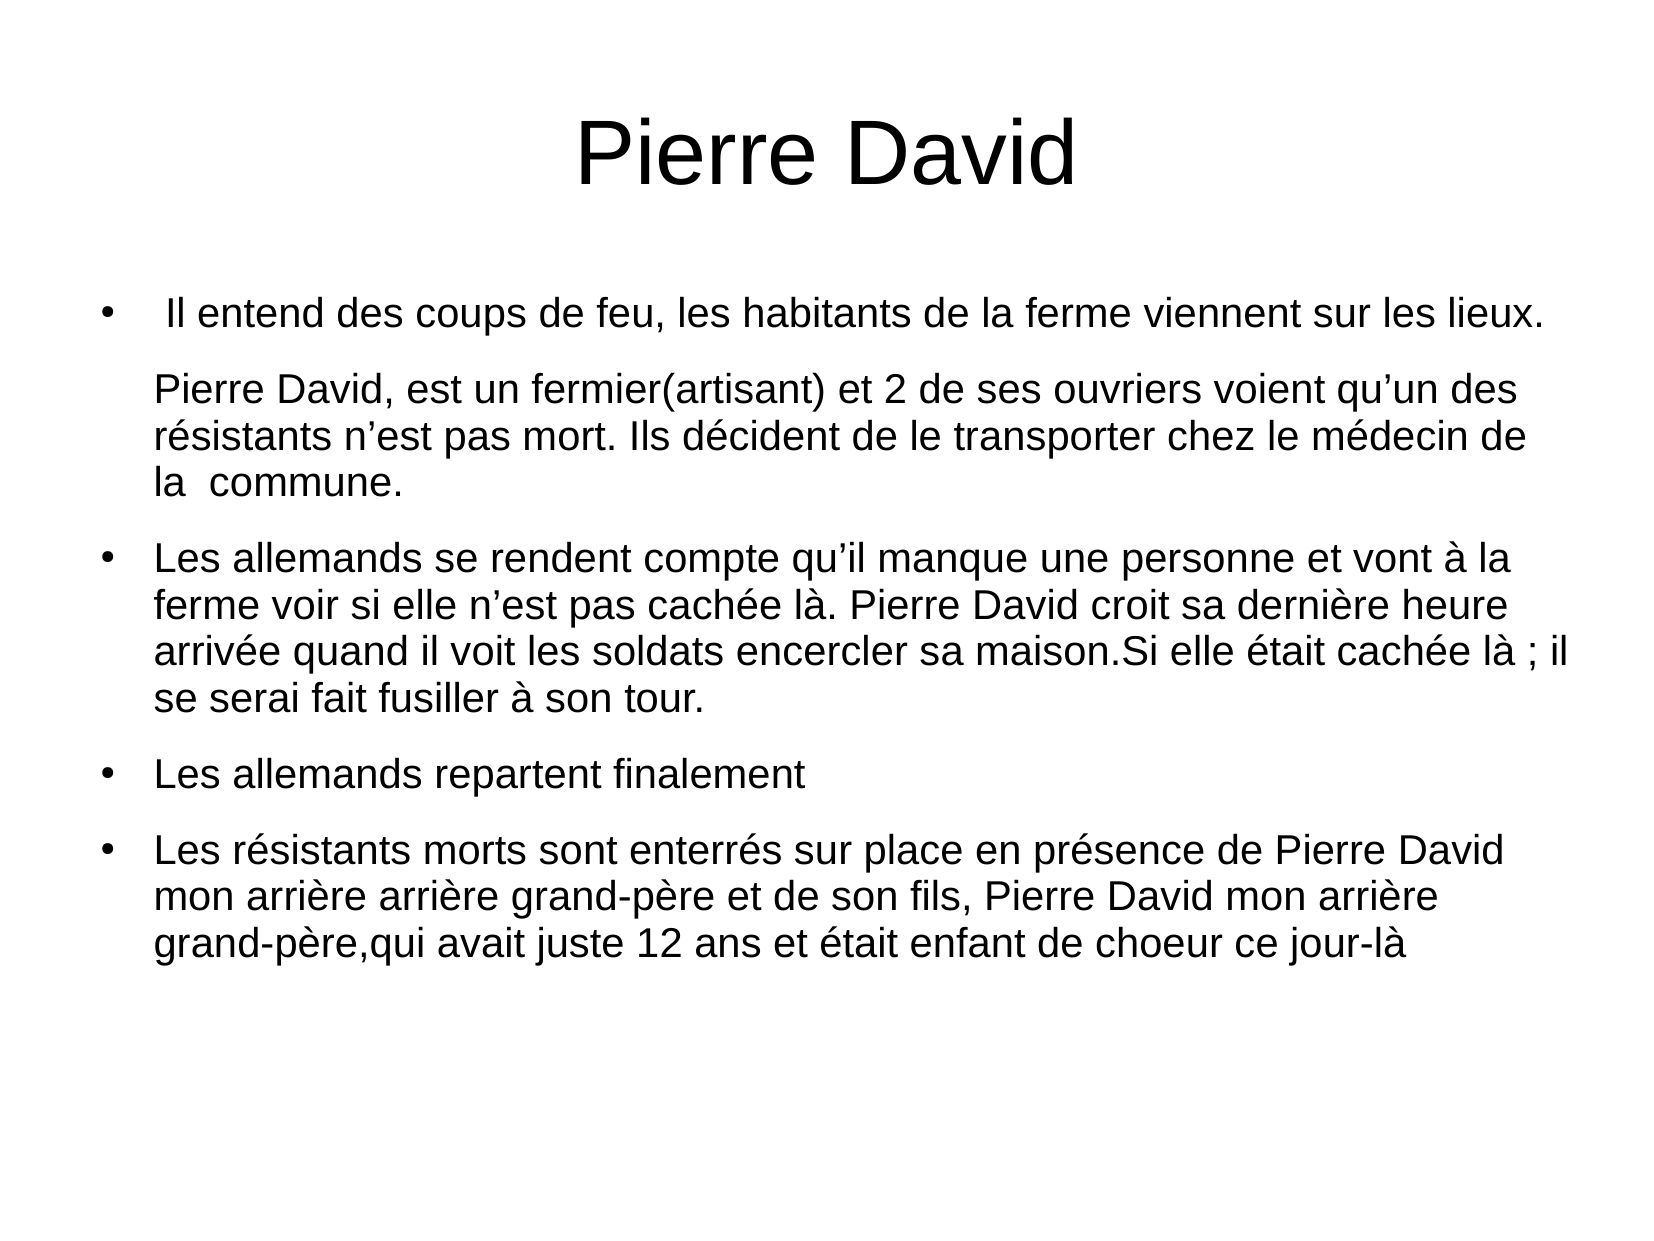

# Pierre David
 Il entend des coups de feu, les habitants de la ferme viennent sur les lieux.
Pierre David, est un fermier(artisant) et 2 de ses ouvriers voient qu’un des résistants n’est pas mort. Ils décident de le transporter chez le médecin de la commune.
Les allemands se rendent compte qu’il manque une personne et vont à la ferme voir si elle n’est pas cachée là. Pierre David croit sa dernière heure arrivée quand il voit les soldats encercler sa maison.Si elle était cachée là ; il se serai fait fusiller à son tour.
Les allemands repartent finalement
Les résistants morts sont enterrés sur place en présence de Pierre David mon arrière arrière grand-père et de son fils, Pierre David mon arrière grand-père,qui avait juste 12 ans et était enfant de choeur ce jour-là